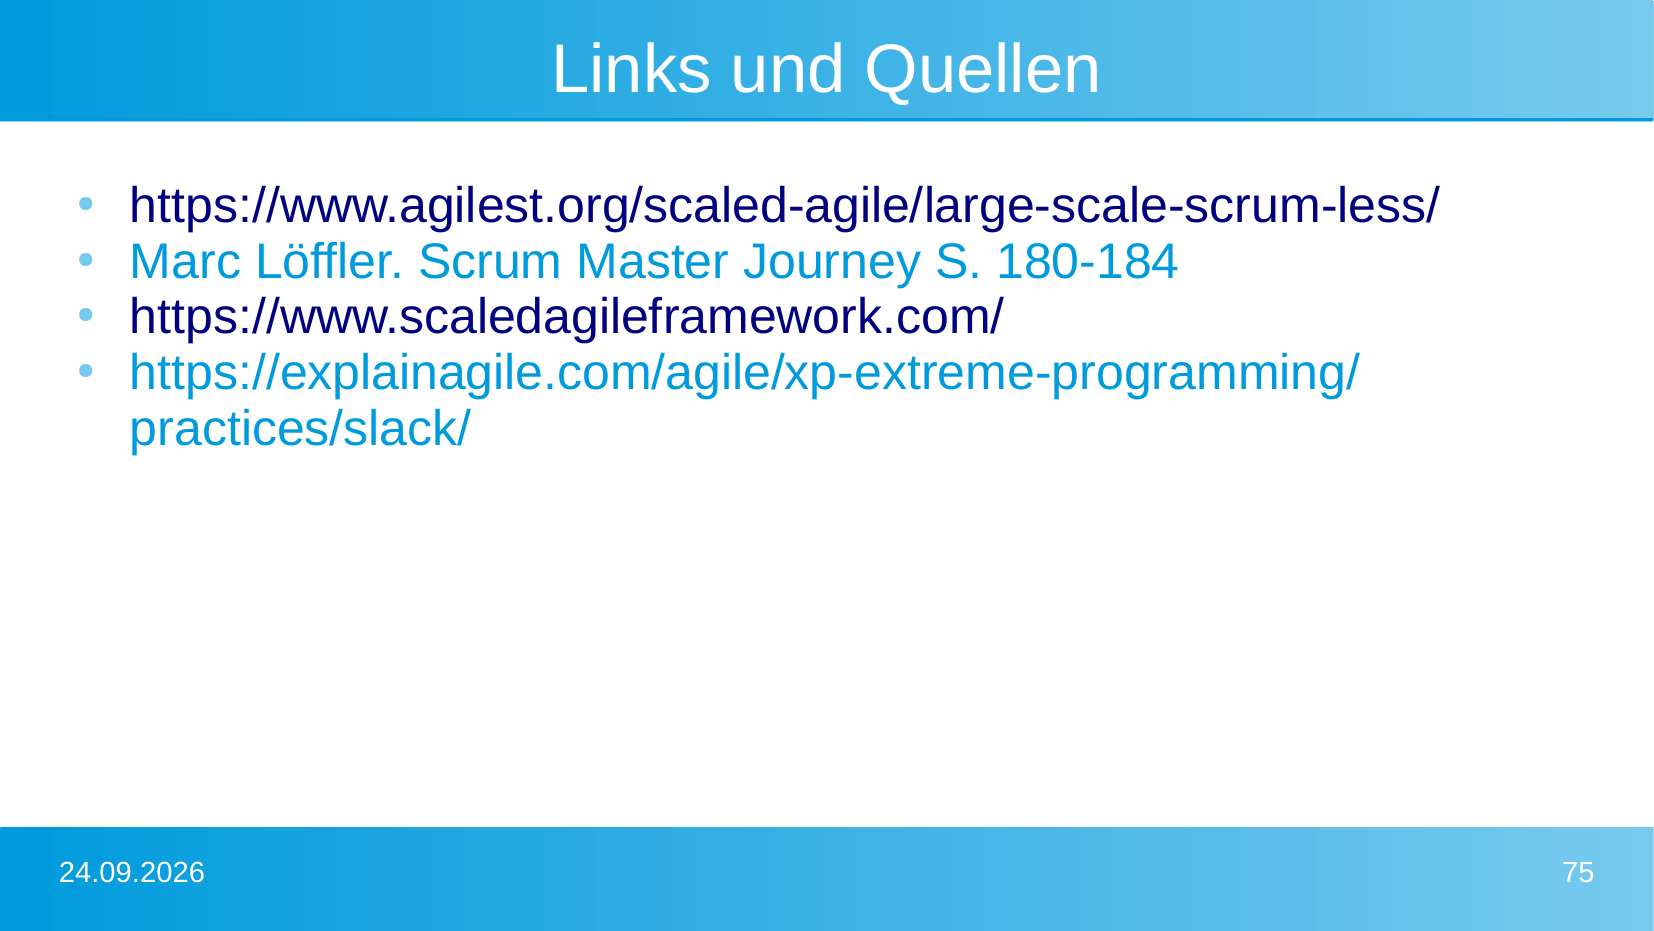

# Links und Quellen
https://www.agilest.org/scaled-agile/large-scale-scrum-less/
Marc Löffler. Scrum Master Journey S. 180-184
https://www.scaledagileframework.com/
https://explainagile.com/agile/xp-extreme-programming/practices/slack/
75